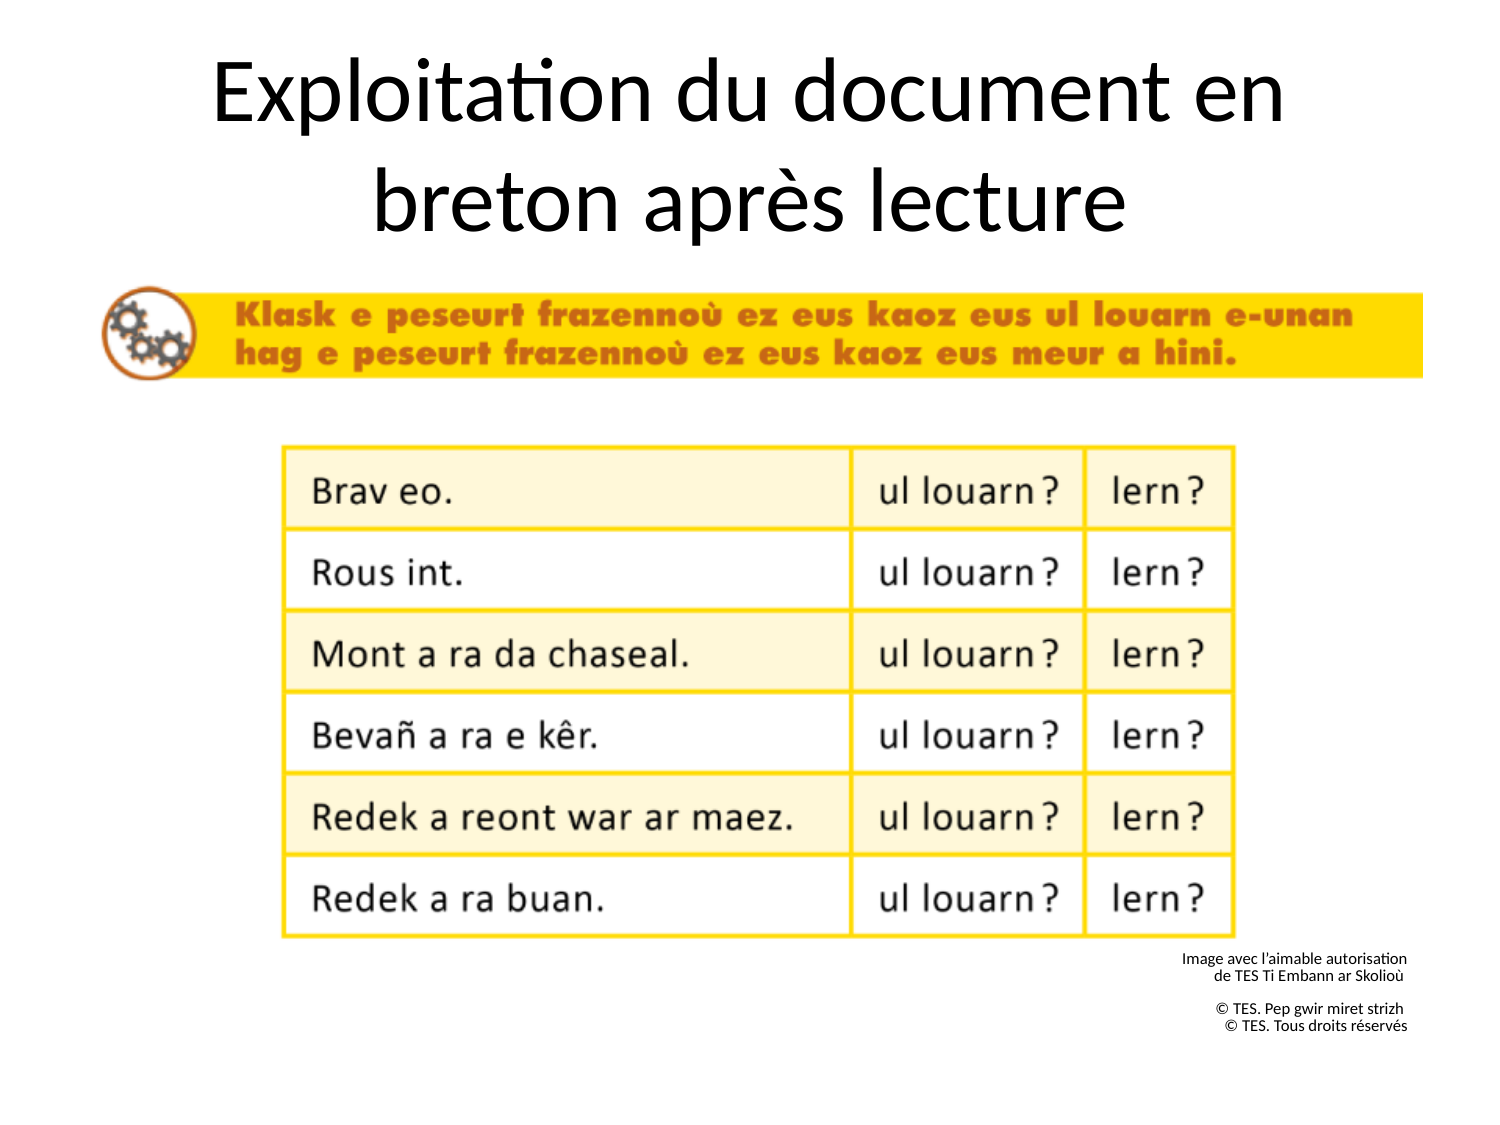

# Exploitation du document en breton après lecture
Image avec l’aimable autorisation de TES Ti Embann ar Skolioù
© TES. Pep gwir miret strizh
© TES. Tous droits réservés